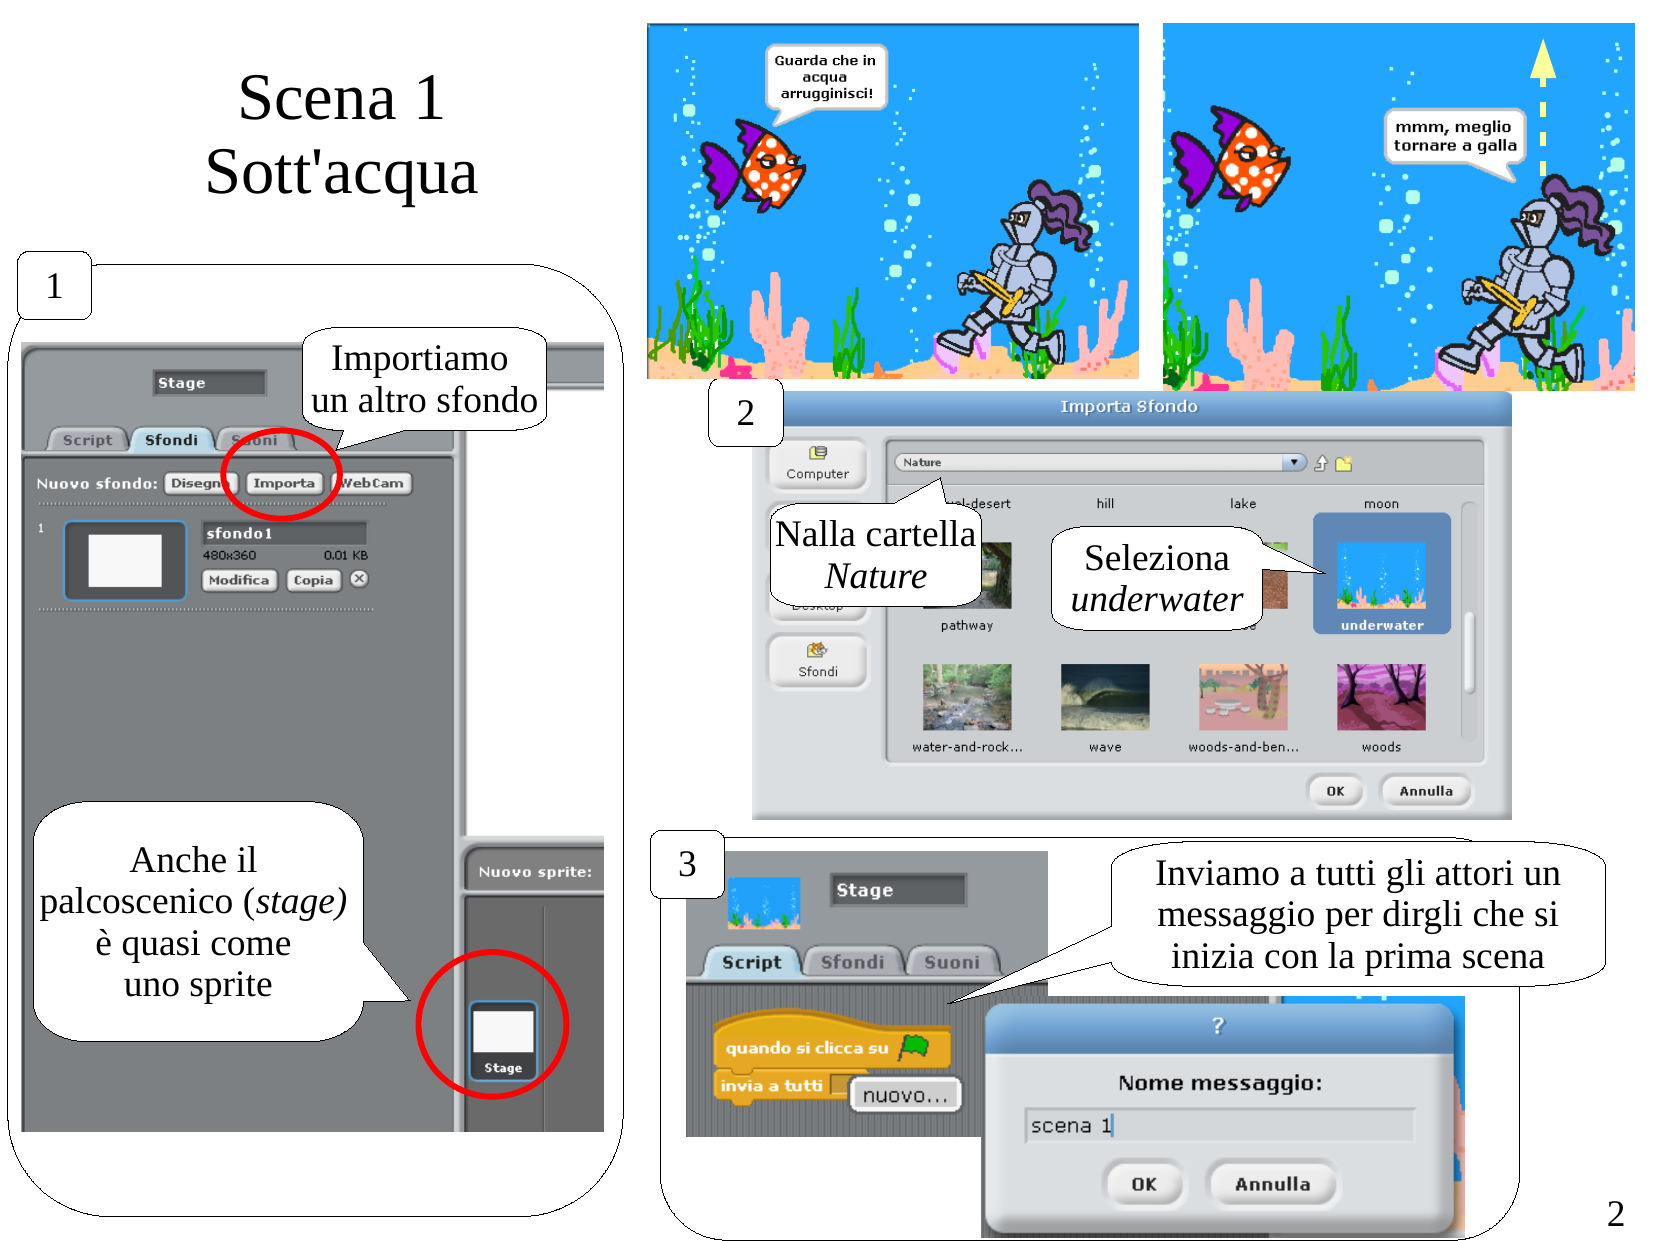

Scena 1
Sott'acqua
1
1
Importiamo
un altro sfondo
Anche il
palcoscenico (stage)
è quasi come
uno sprite
2
Nalla cartella
Nature
Seleziona
underwater
3
Inviamo a tutti gli attori un messaggio per dirgli che si inizia con la prima scena
2